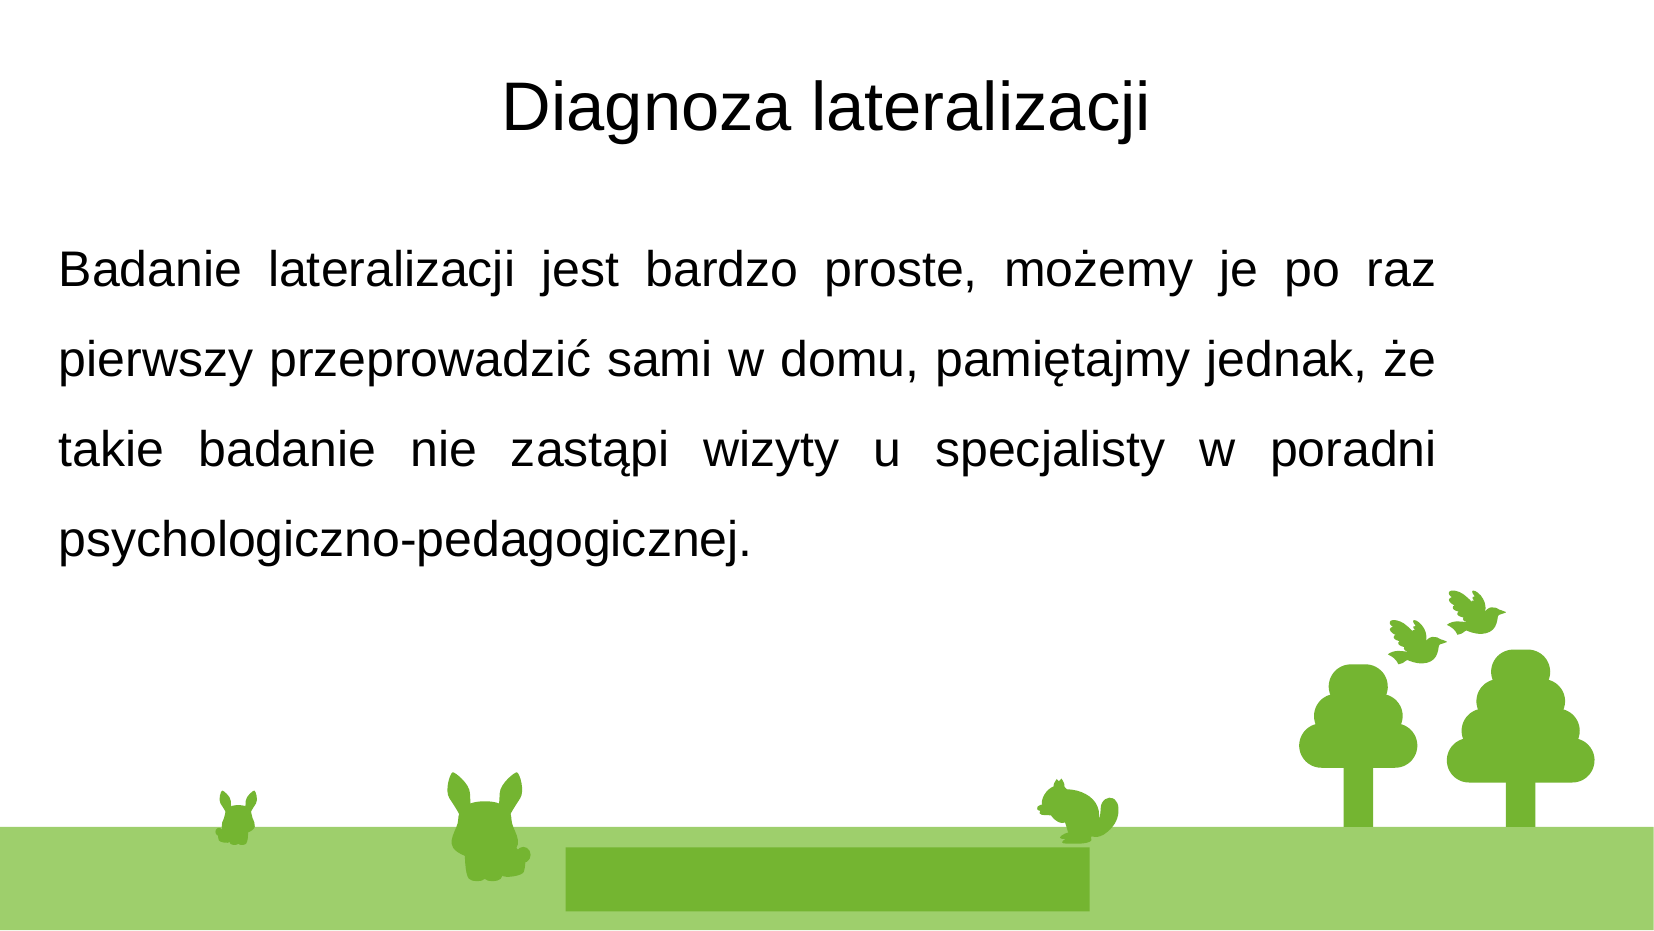

# Diagnoza lateralizacji
Badanie lateralizacji jest bardzo proste, możemy je po raz pierwszy przeprowadzić sami w domu, pamiętajmy jednak, że takie badanie nie zastąpi wizyty u specjalisty w poradni psychologiczno-pedagogicznej.